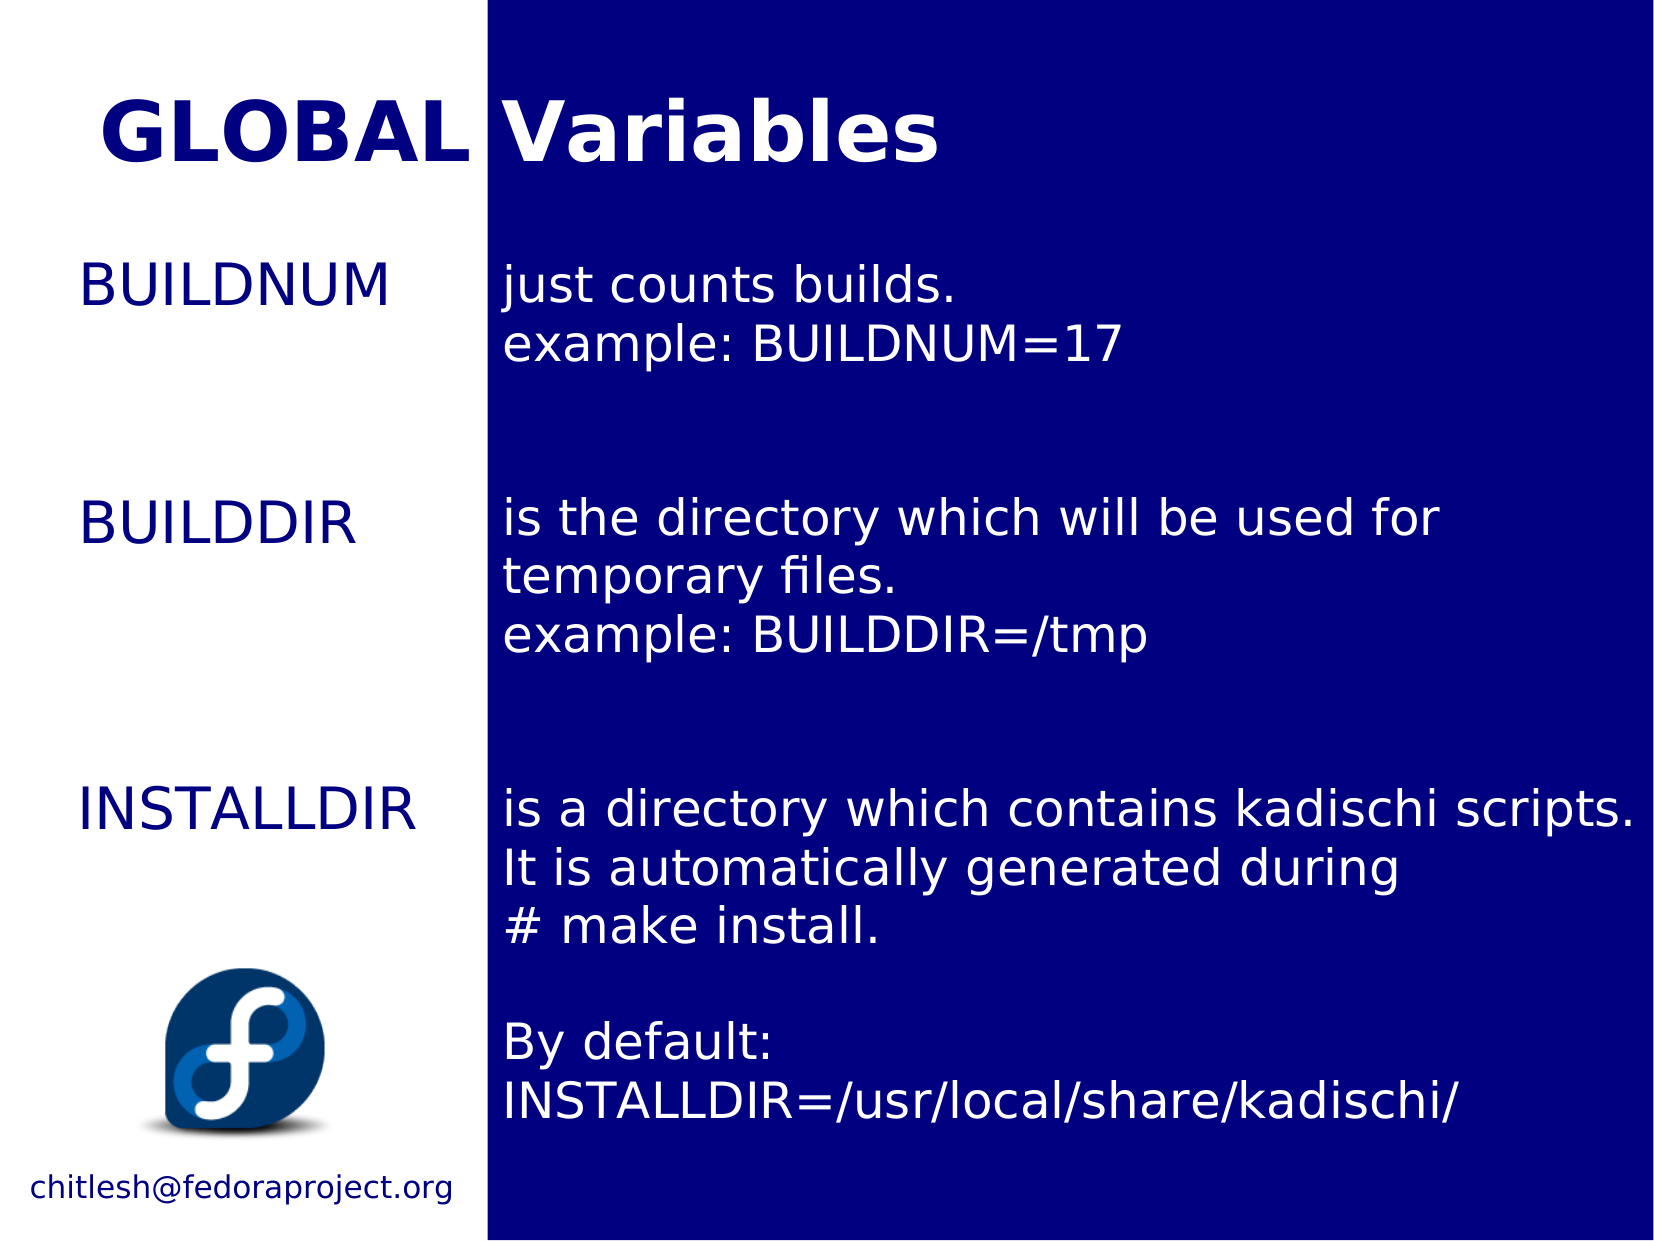

GLOBAL Variables
BUILDNUM
just counts builds.
example: BUILDNUM=17
is the directory which will be used for
temporary files.
example: BUILDDIR=/tmp
is a directory which contains kadischi scripts.
It is automatically generated during
# make install.
By default:
INSTALLDIR=/usr/local/share/kadischi/
BUILDDIR
INSTALLDIR